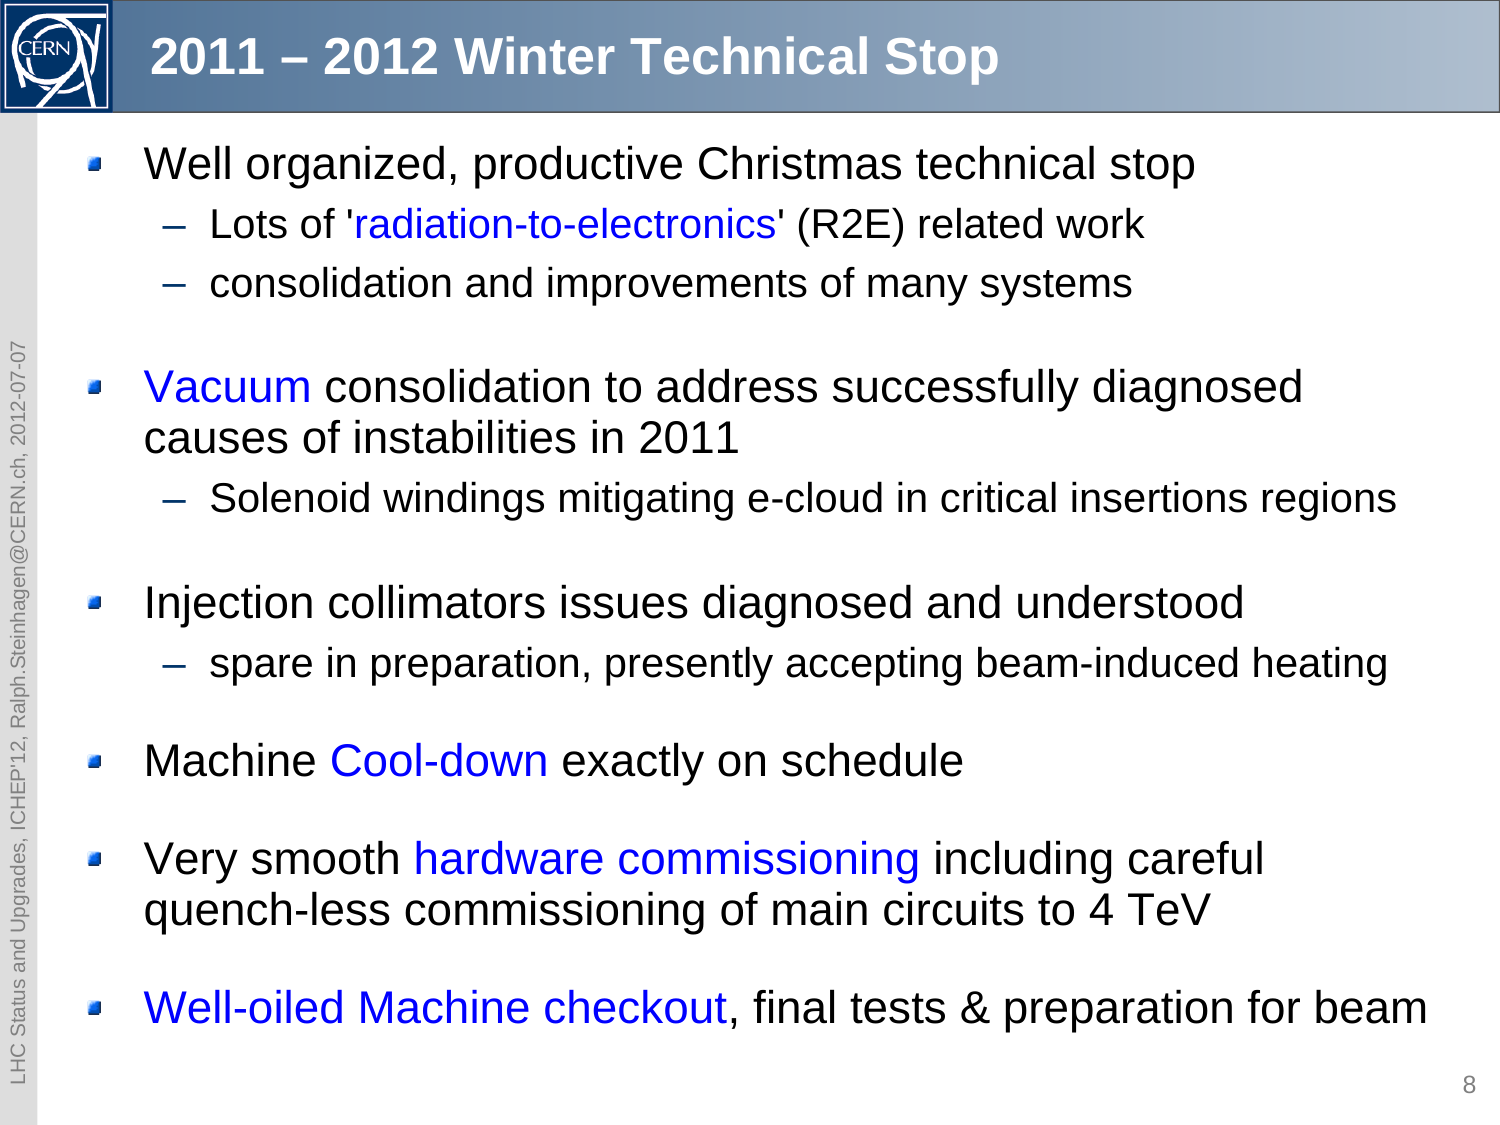

# 2011 – 2012 Winter Technical Stop
Well organized, productive Christmas technical stop
Lots of 'radiation-to-electronics' (R2E) related work
consolidation and improvements of many systems
Vacuum consolidation to address successfully diagnosed causes of instabilities in 2011
Solenoid windings mitigating e-cloud in critical insertions regions
Injection collimators issues diagnosed and understood
spare in preparation, presently accepting beam-induced heating
Machine Cool-down exactly on schedule
Very smooth hardware commissioning including careful quench-less commissioning of main circuits to 4 TeV
Well-oiled Machine checkout, final tests & preparation for beam